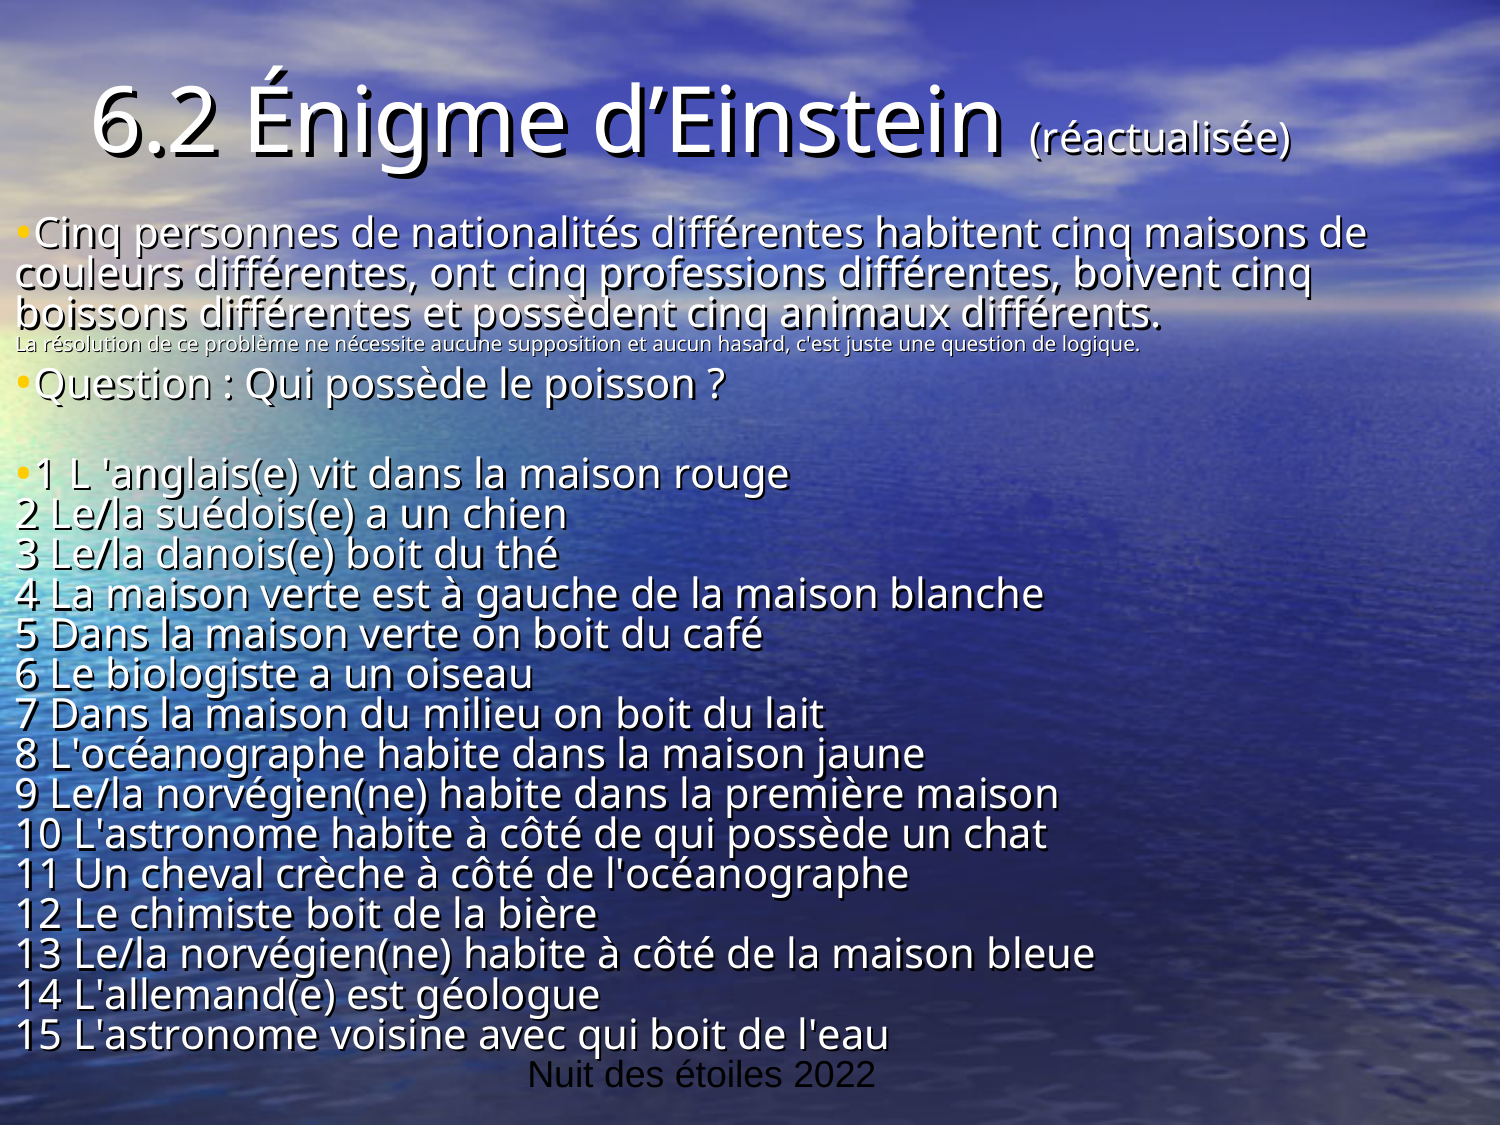

# 6.2 Énigme d’Einstein (réactualisée)
Cinq personnes de nationalités différentes habitent cinq maisons de couleurs différentes, ont cinq professions différentes, boivent cinq boissons différentes et possèdent cinq animaux différents.
La résolution de ce problème ne nécessite aucune supposition et aucun hasard, c'est juste une question de logique.
Question : Qui possède le poisson ?
1 L 'anglais(e) vit dans la maison rouge
2 Le/la suédois(e) a un chien
3 Le/la danois(e) boit du thé
4 La maison verte est à gauche de la maison blanche
5 Dans la maison verte on boit du café
6 Le biologiste a un oiseau
7 Dans la maison du milieu on boit du lait
8 L'océanographe habite dans la maison jaune
9 Le/la norvégien(ne) habite dans la première maison
10 L'astronome habite à côté de qui possède un chat
11 Un cheval crèche à côté de l'océanographe
12 Le chimiste boit de la bière
13 Le/la norvégien(ne) habite à côté de la maison bleue
14 L'allemand(e) est géologue
15 L'astronome voisine avec qui boit de l'eau
Nuit des étoiles 2022